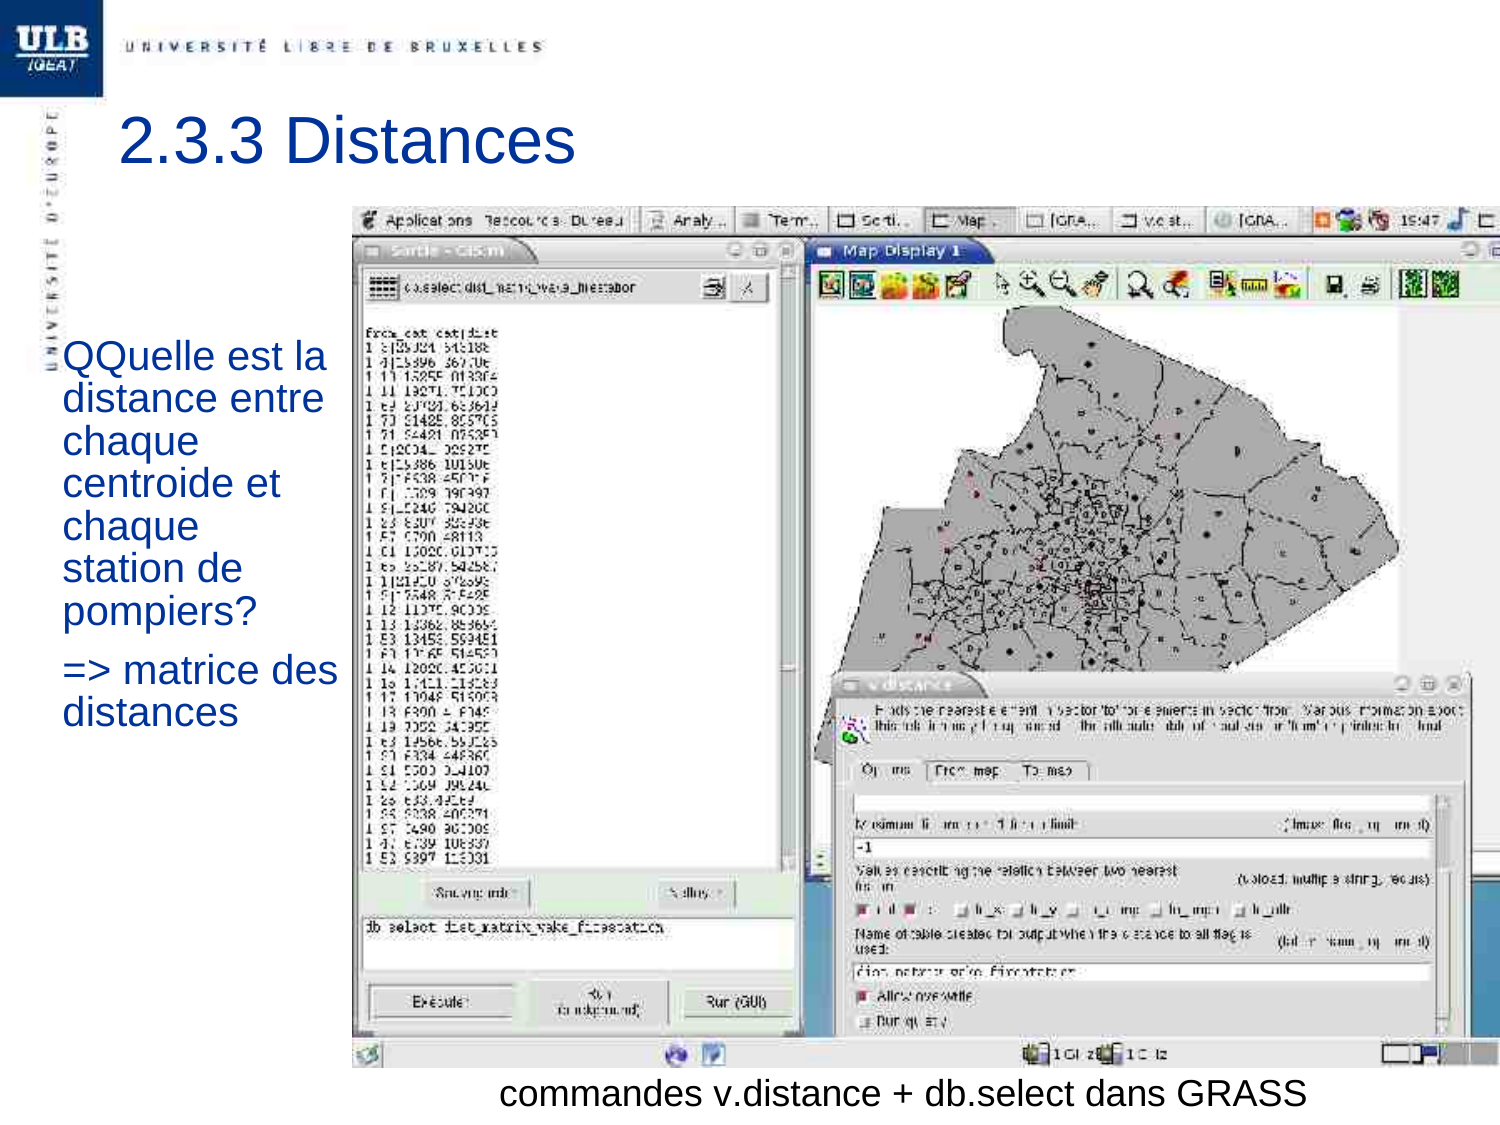

2.3.3 Distances
QQuelle est la distance entre chaque centroide et chaque station de pompiers?
=> matrice des distances
commandes v.distance + db.select dans GRASS